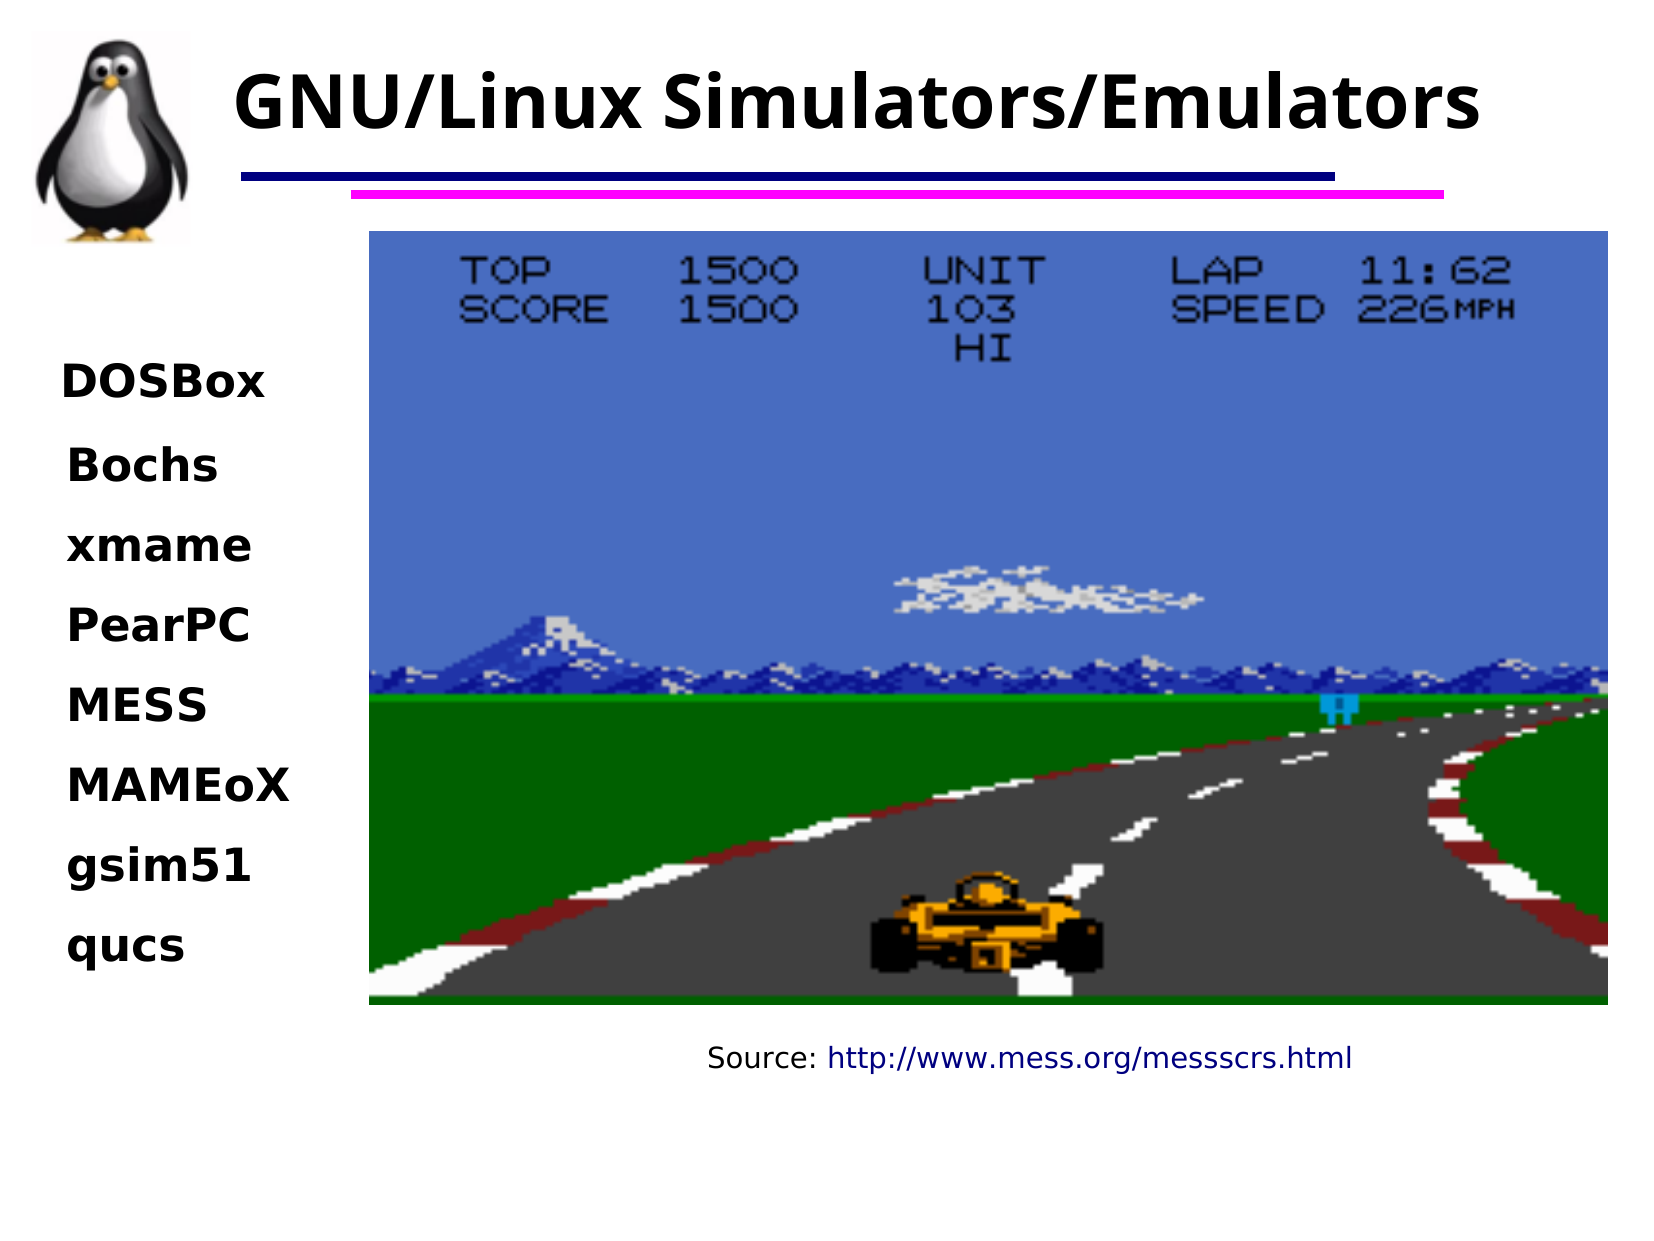

GNU/Linux Simulators/Emulators
 DOSBox
 Bochs
 xmame
 PearPC
 MESS
 MAMEoX
 gsim51
 qucs
Source: http://www.mess.org/messscrs.html